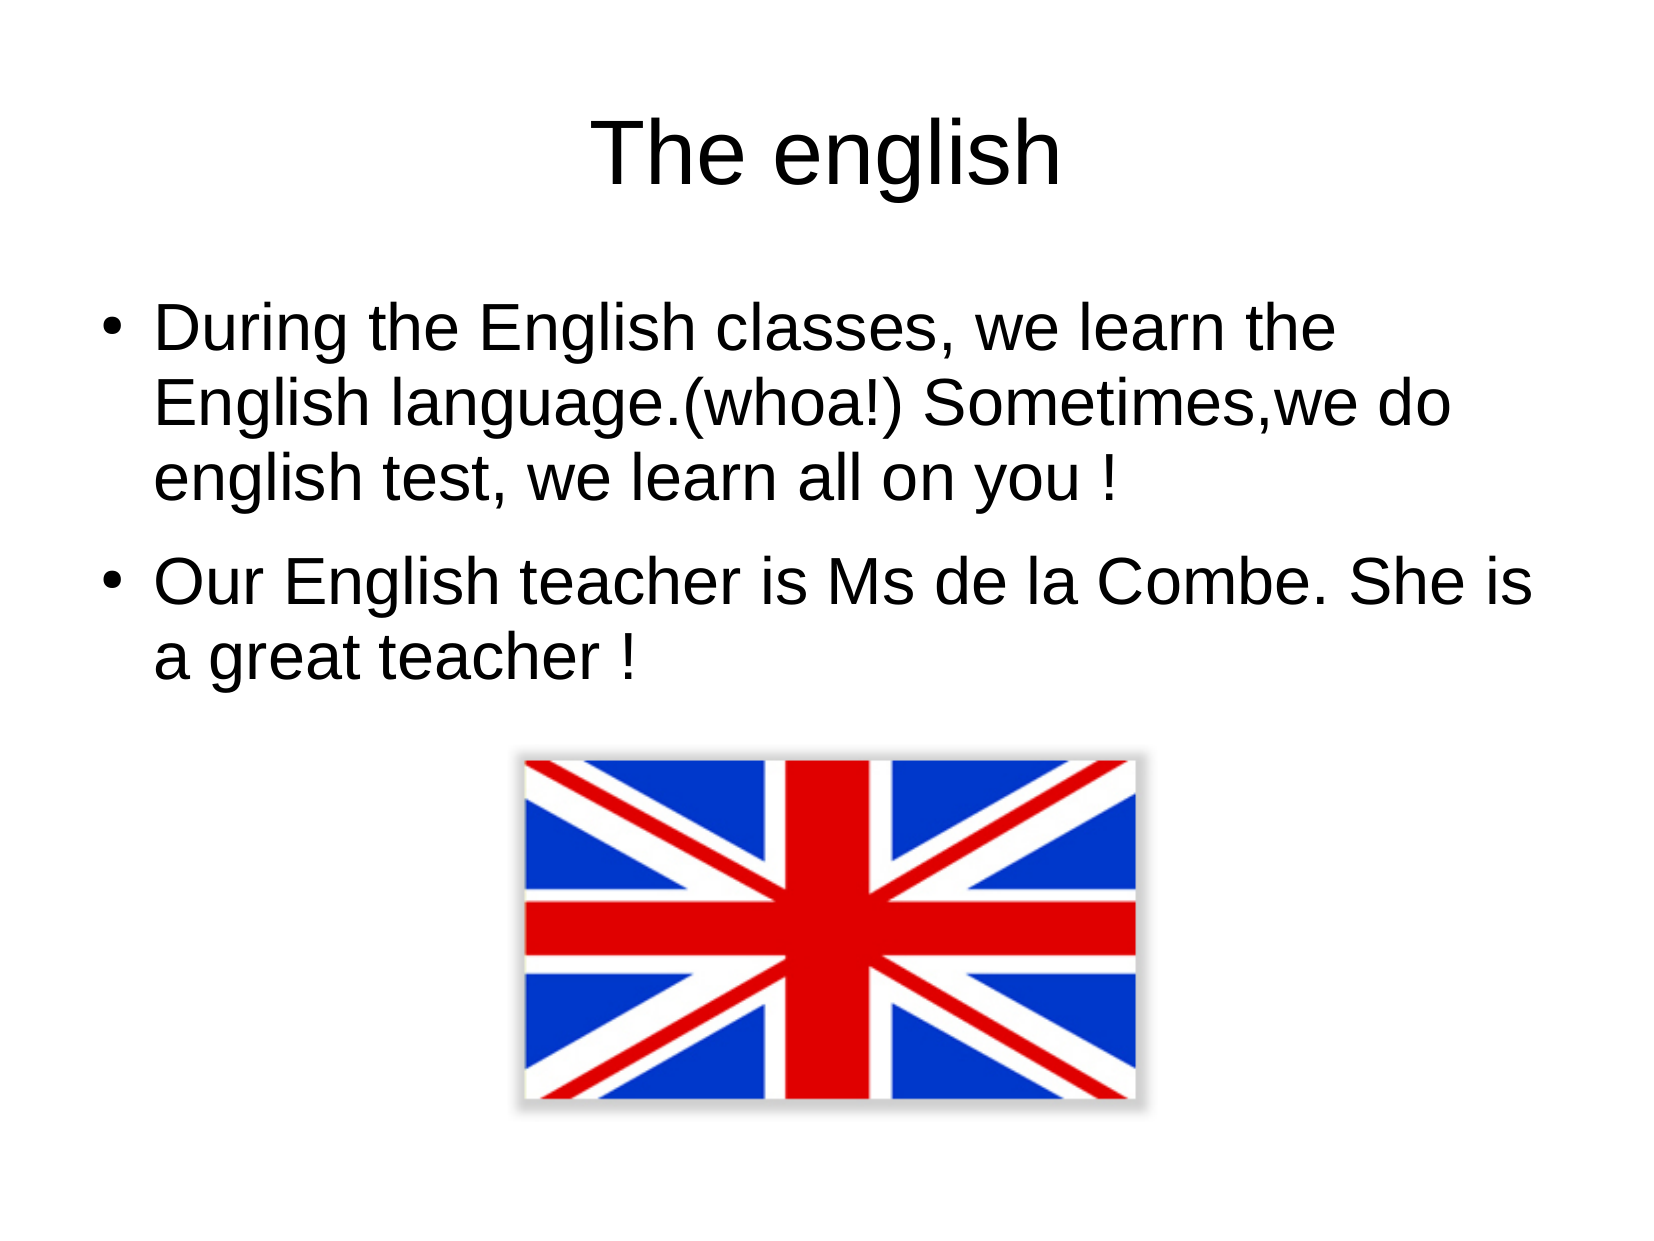

# The english
During the English classes, we learn the English language.(whoa!) Sometimes,we do english test, we learn all on you !
Our English teacher is Ms de la Combe. She is a great teacher !